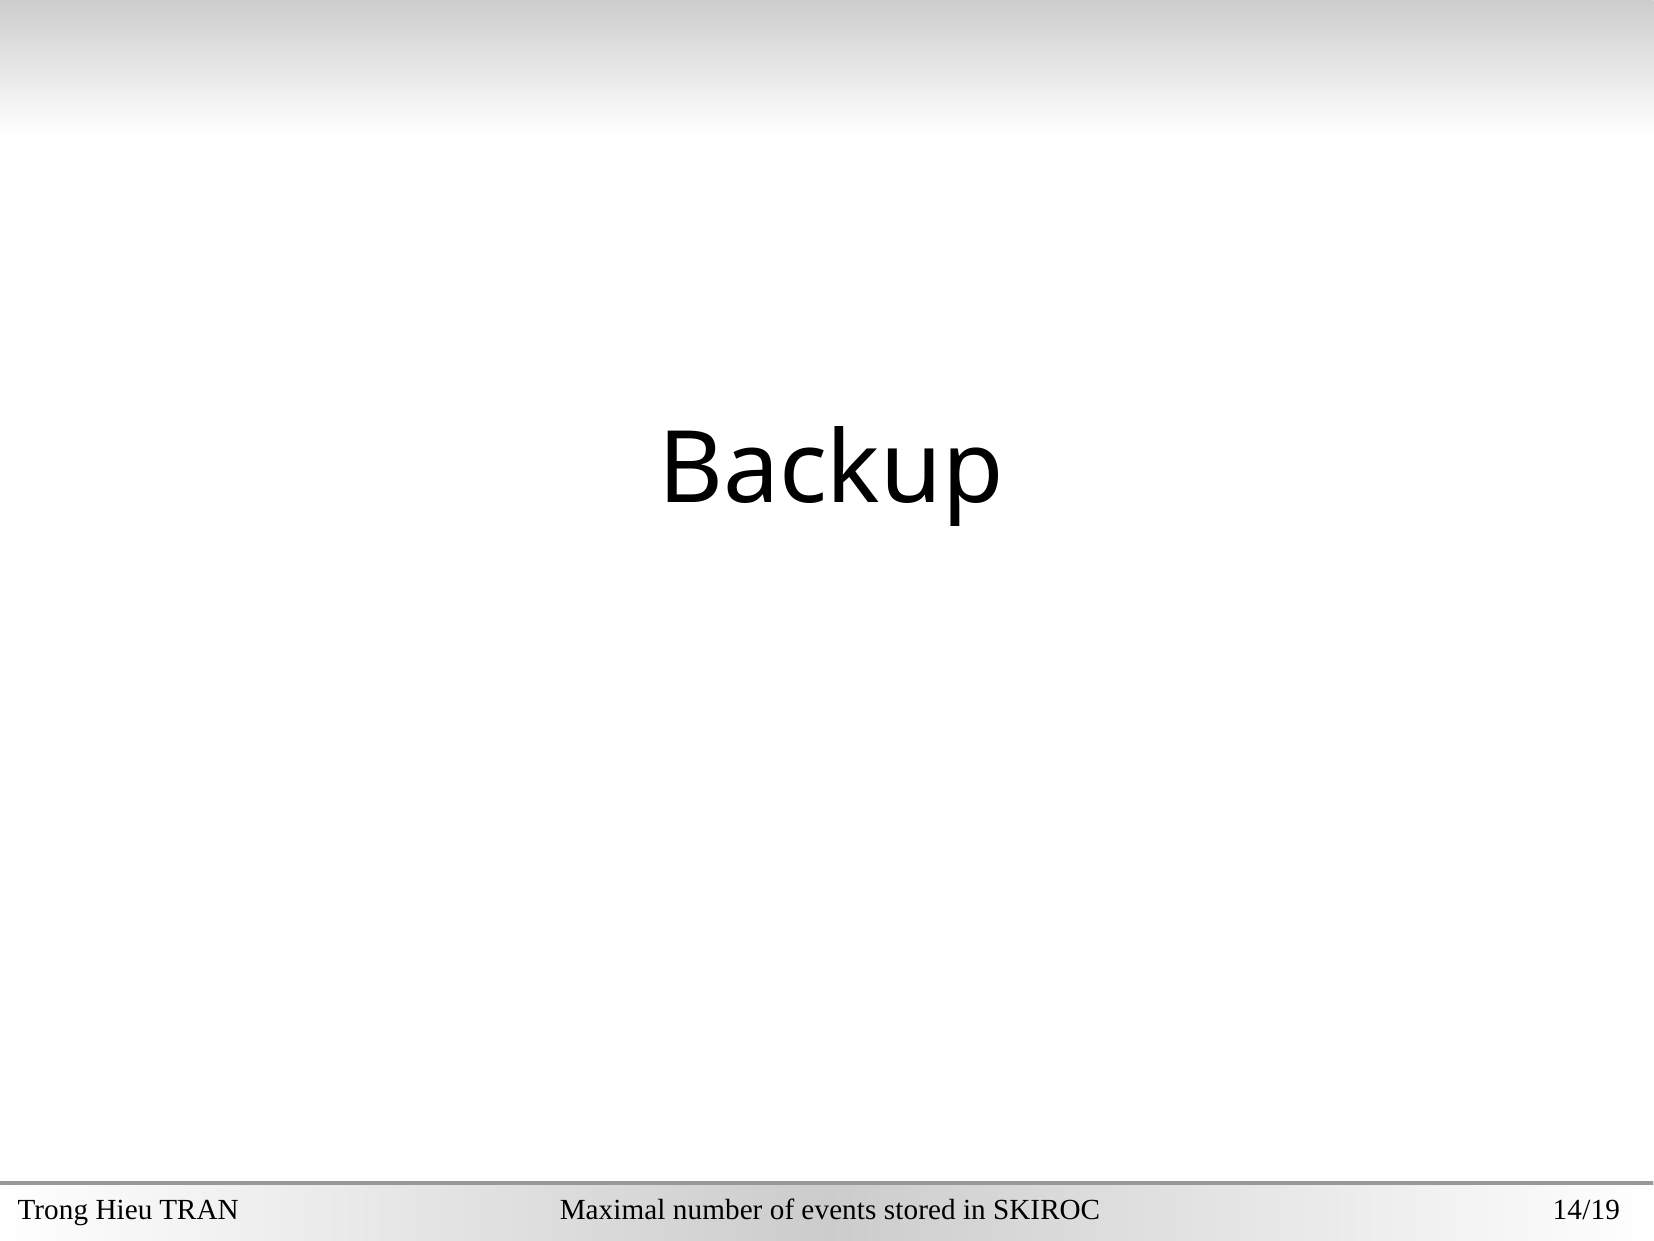

# Backup
Trong Hieu TRAN
Maximal number of events stored in SKIROC
14